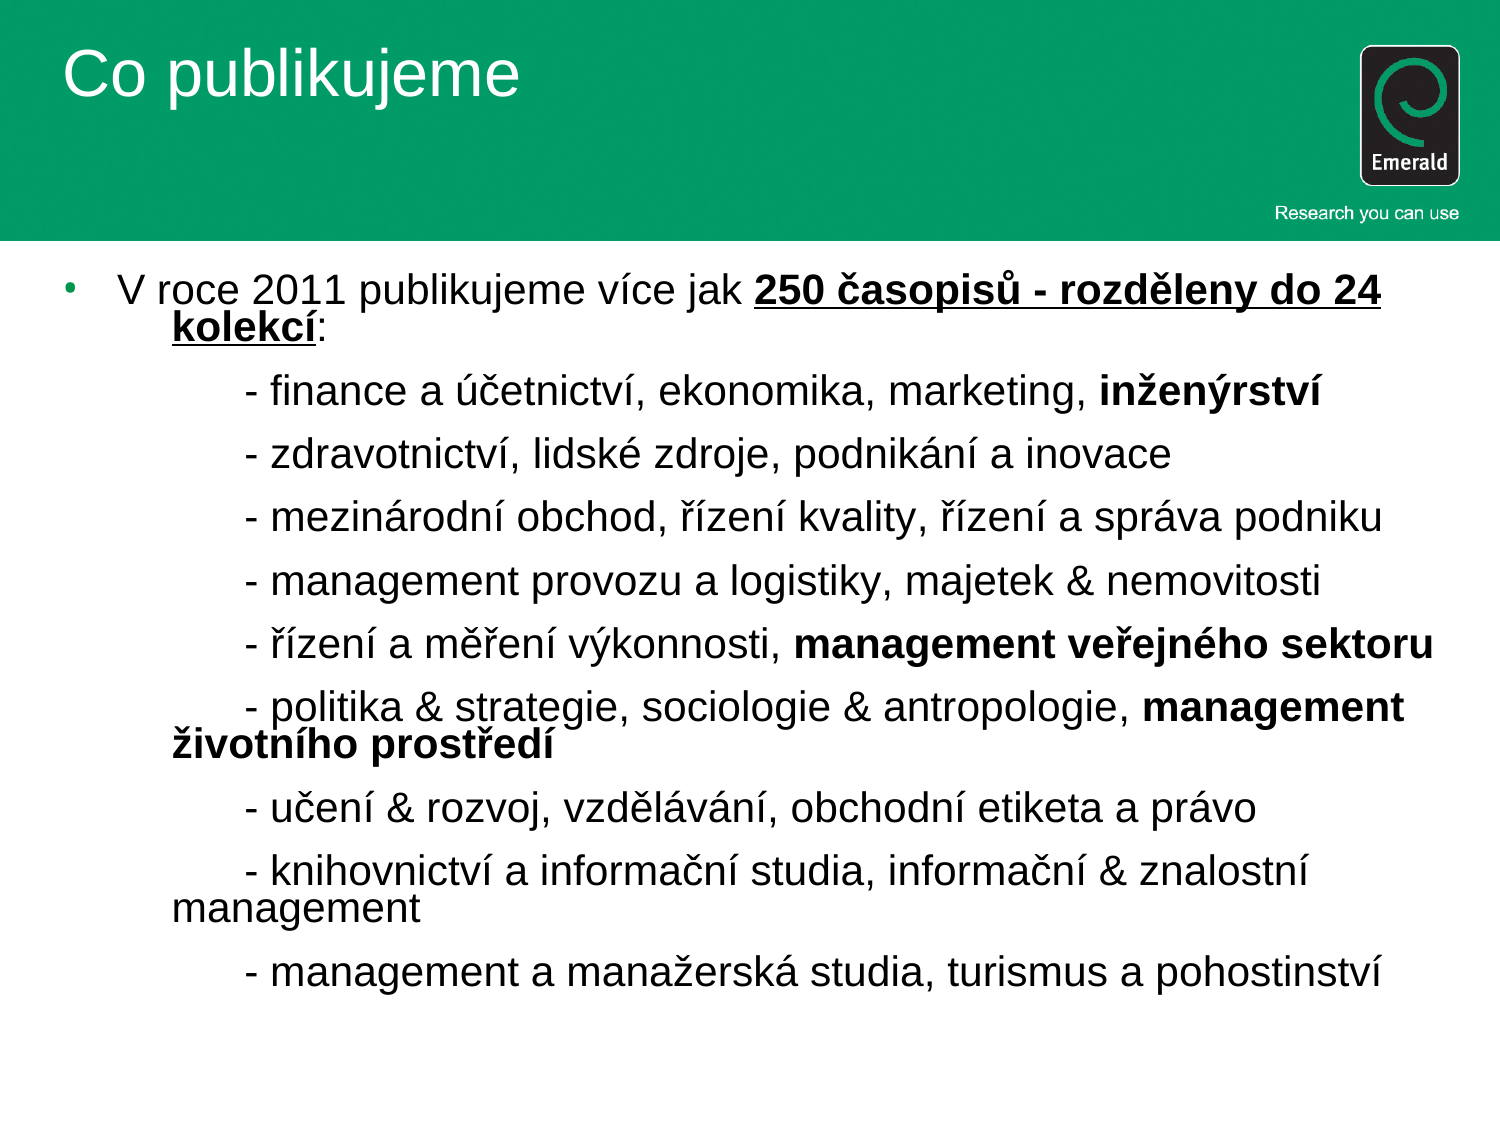

# Co publikujeme
V roce 2011 publikujeme více jak 250 časopisů - rozděleny do 24 kolekcí:
	- finance a účetnictví, ekonomika, marketing, inženýrství
	- zdravotnictví, lidské zdroje, podnikání a inovace
	- mezinárodní obchod, řízení kvality, řízení a správa podniku
	- management provozu a logistiky, majetek & nemovitosti
	- řízení a měření výkonnosti, management veřejného sektoru
	- politika & strategie, sociologie & antropologie, management životního prostředí
	- učení & rozvoj, vzdělávání, obchodní etiketa a právo
	- knihovnictví a informační studia, informační & znalostní management
	- management a manažerská studia, turismus a pohostinství